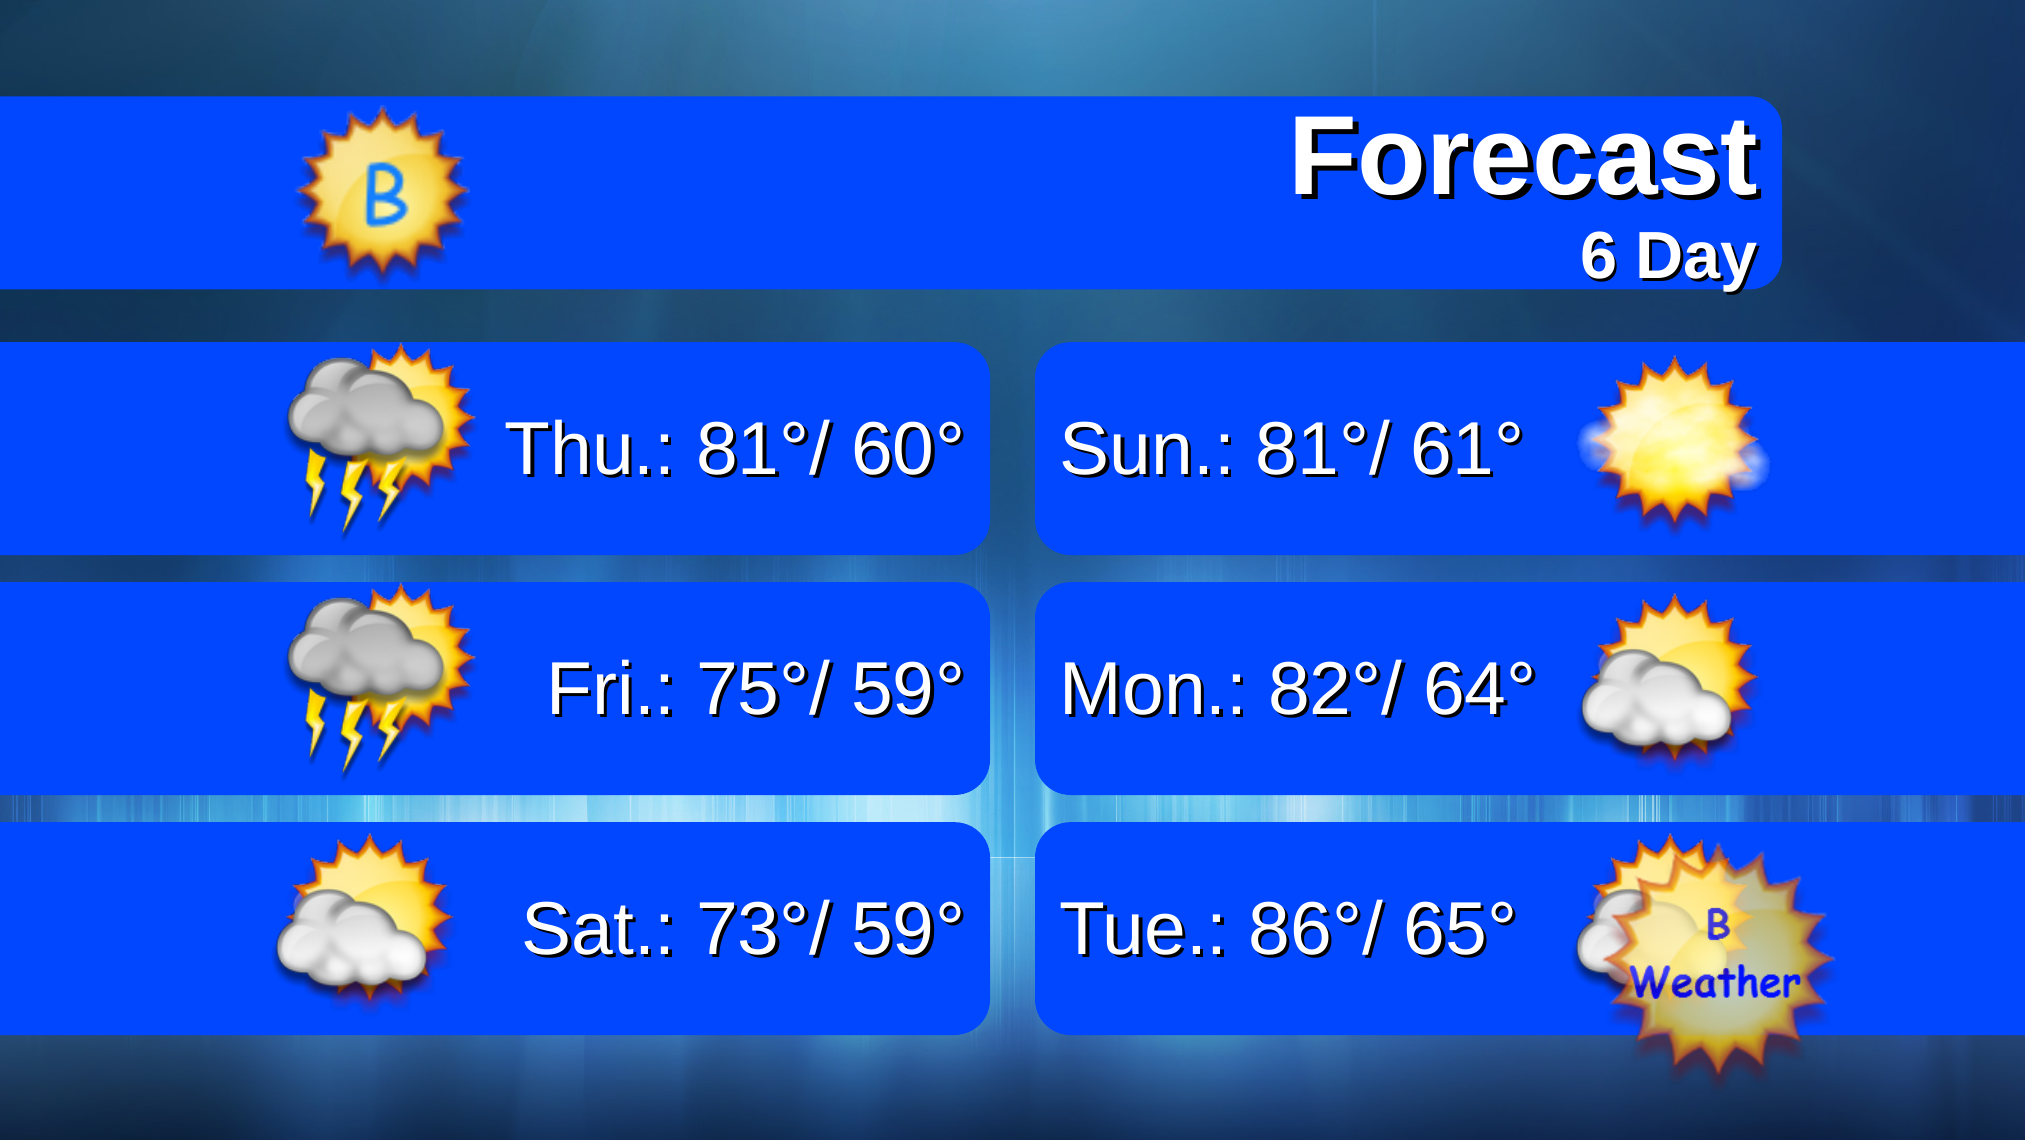

Forecast
6 Day
Thu.: 81°/ 60°
Sun.: 81°/ 61°
Fri.: 75°/ 59°
Mon.: 82°/ 64°
Sat.: 73°/ 59°
Tue.: 86°/ 65°